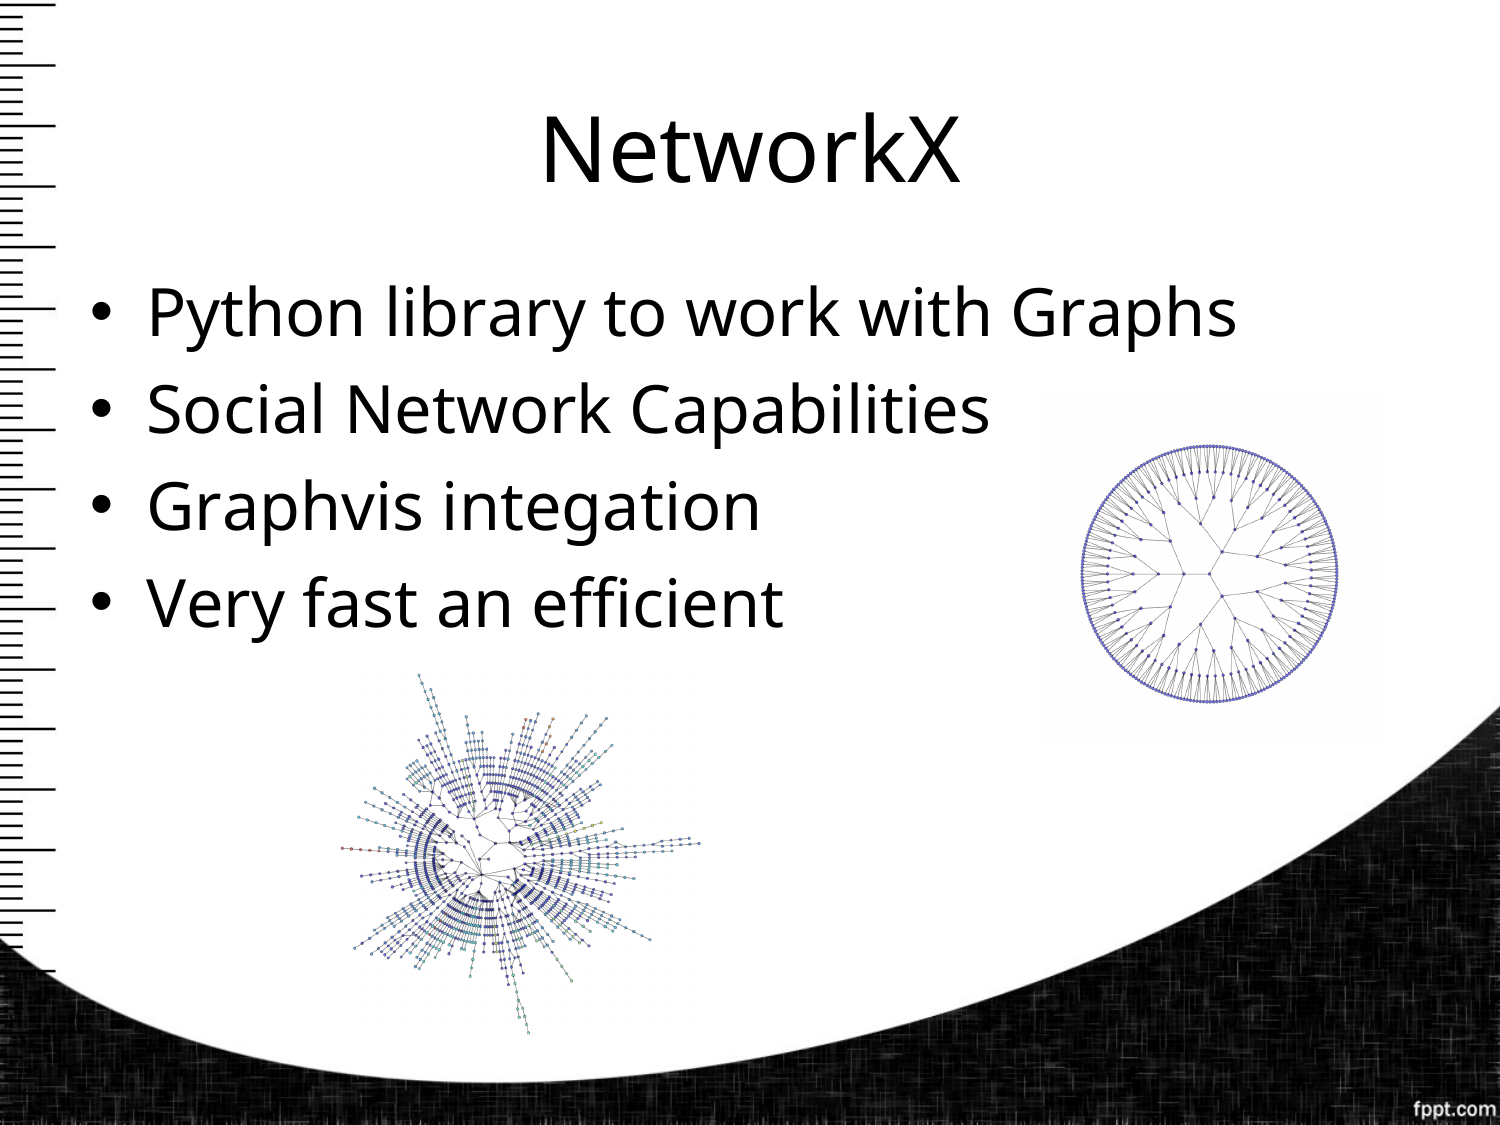

# NetworkX
Python library to work with Graphs
Social Network Capabilities
Graphvis integation
Very fast an efficient